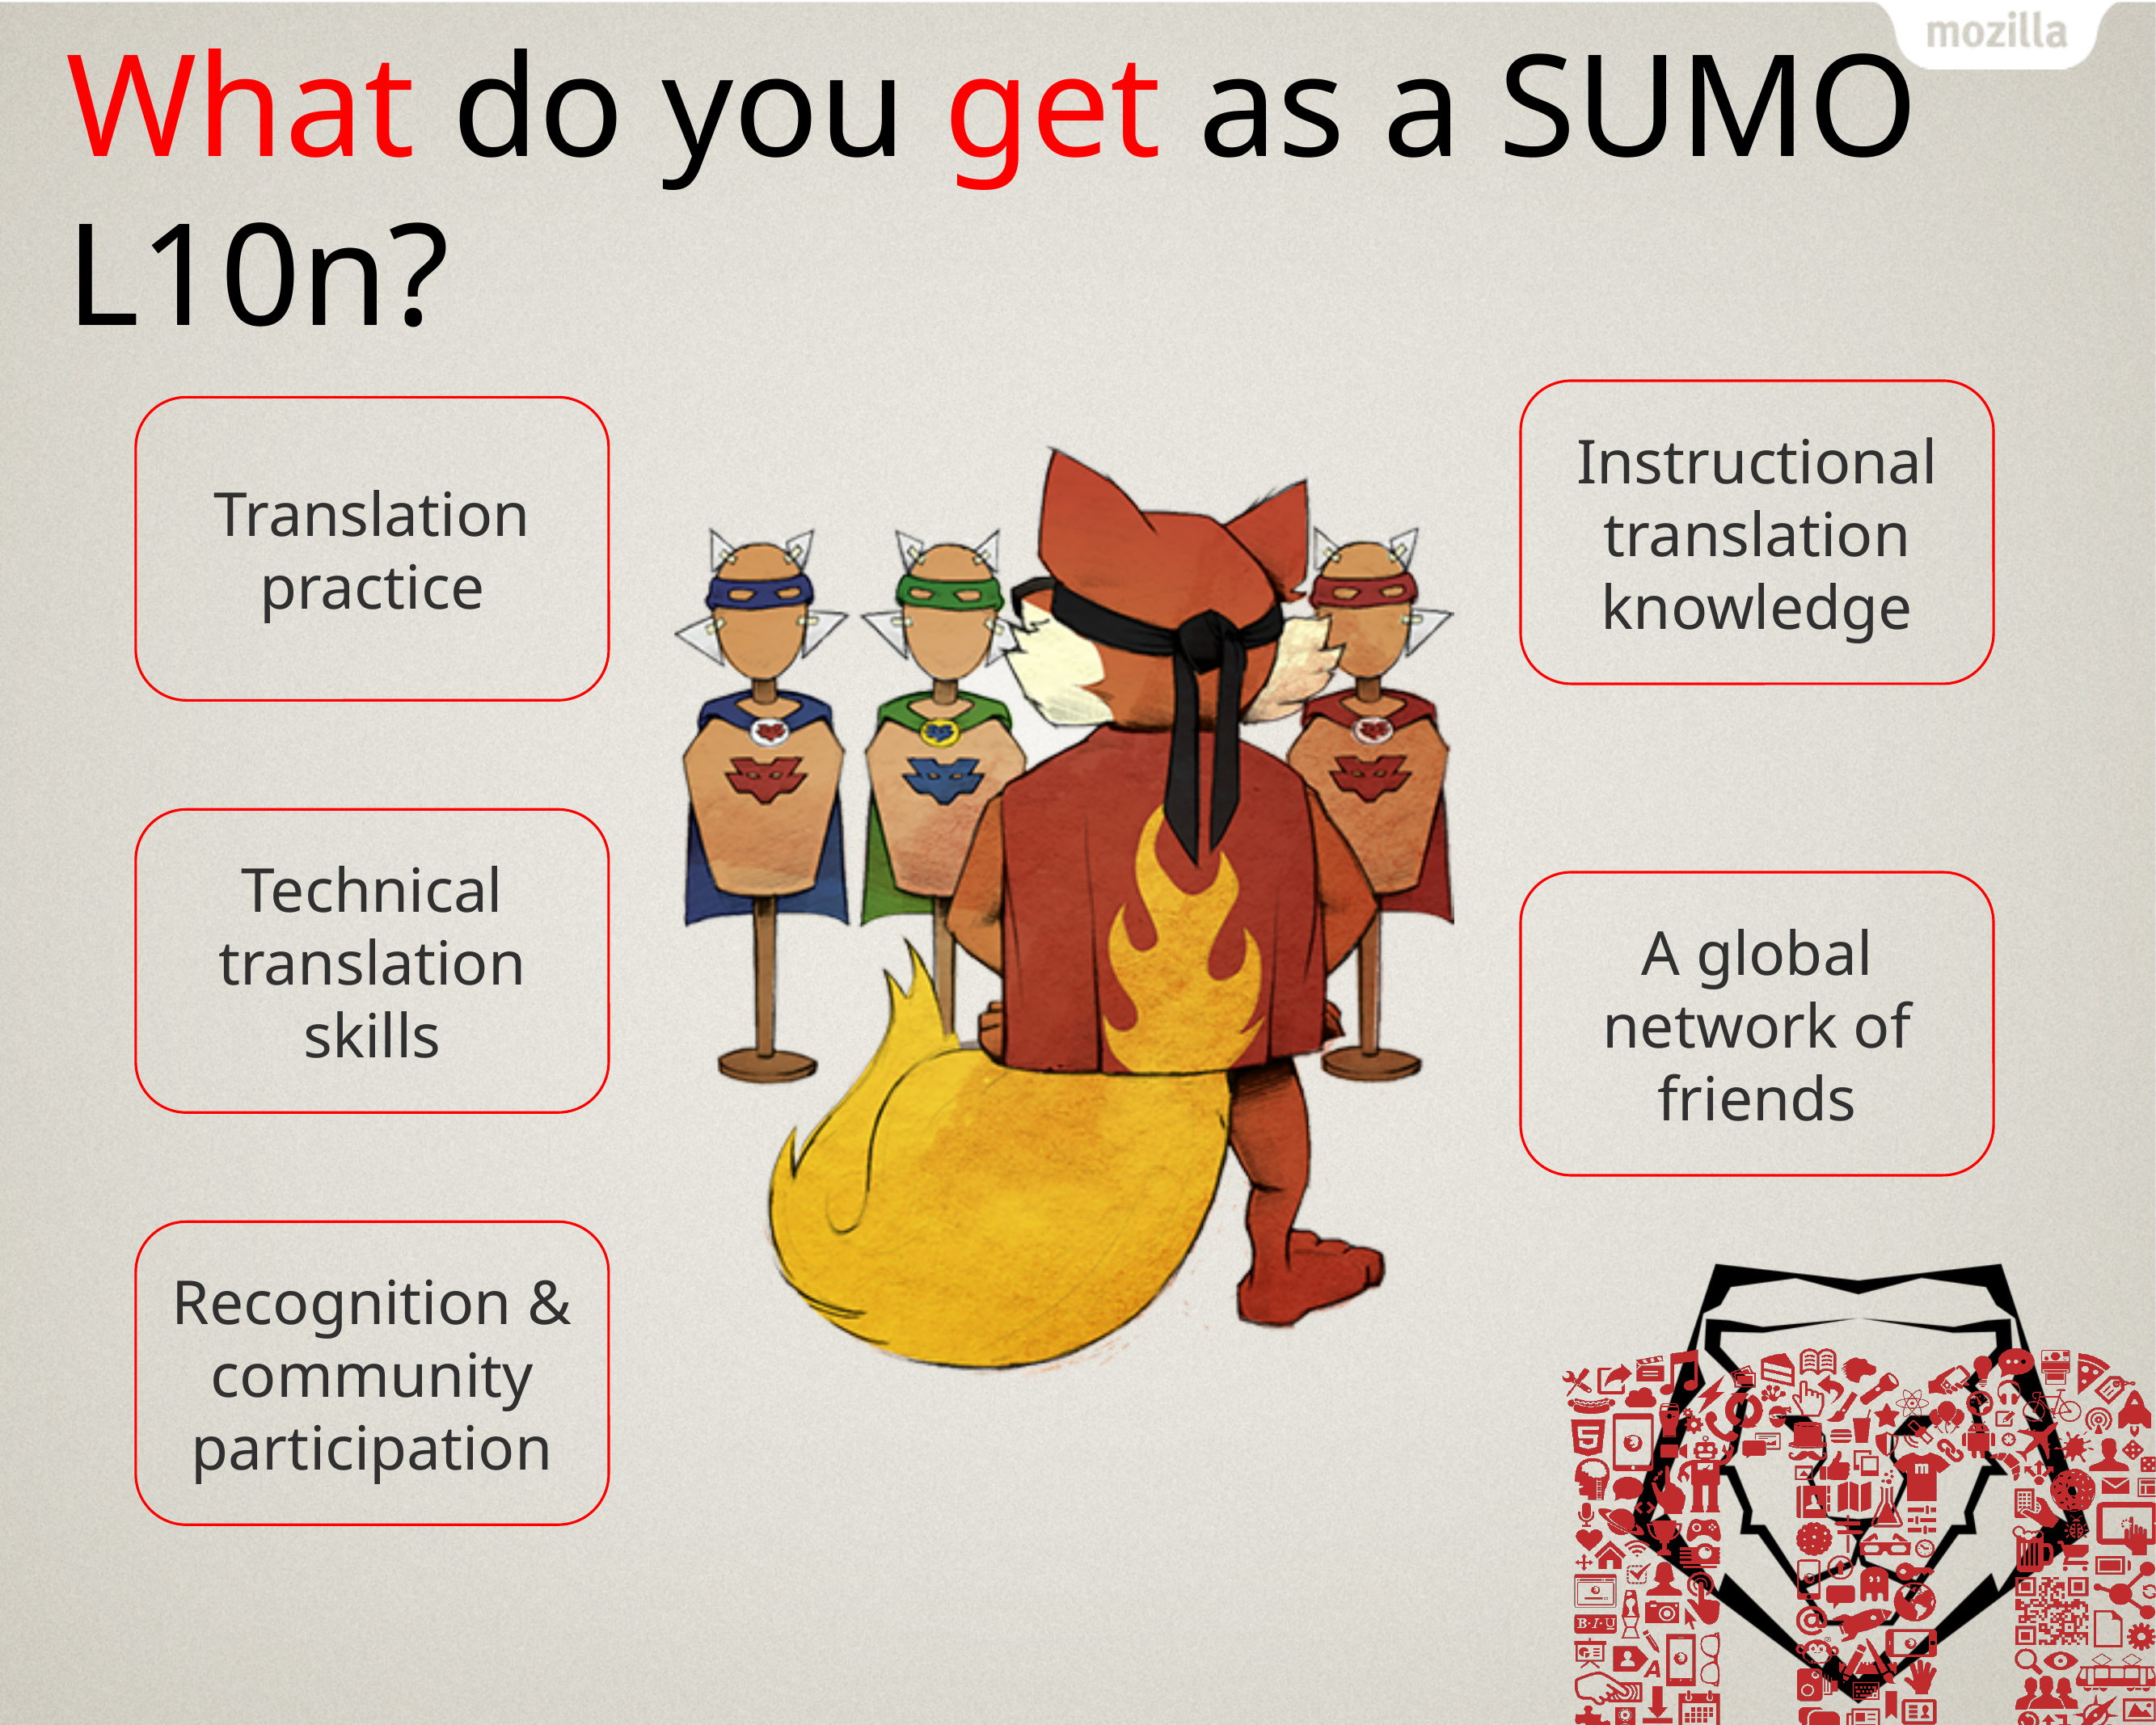

# What do you get as a SUMO L10n?
Instructional translation knowledge
Translation practice
Technical translation skills
A global network of friends
Recognition & community participation